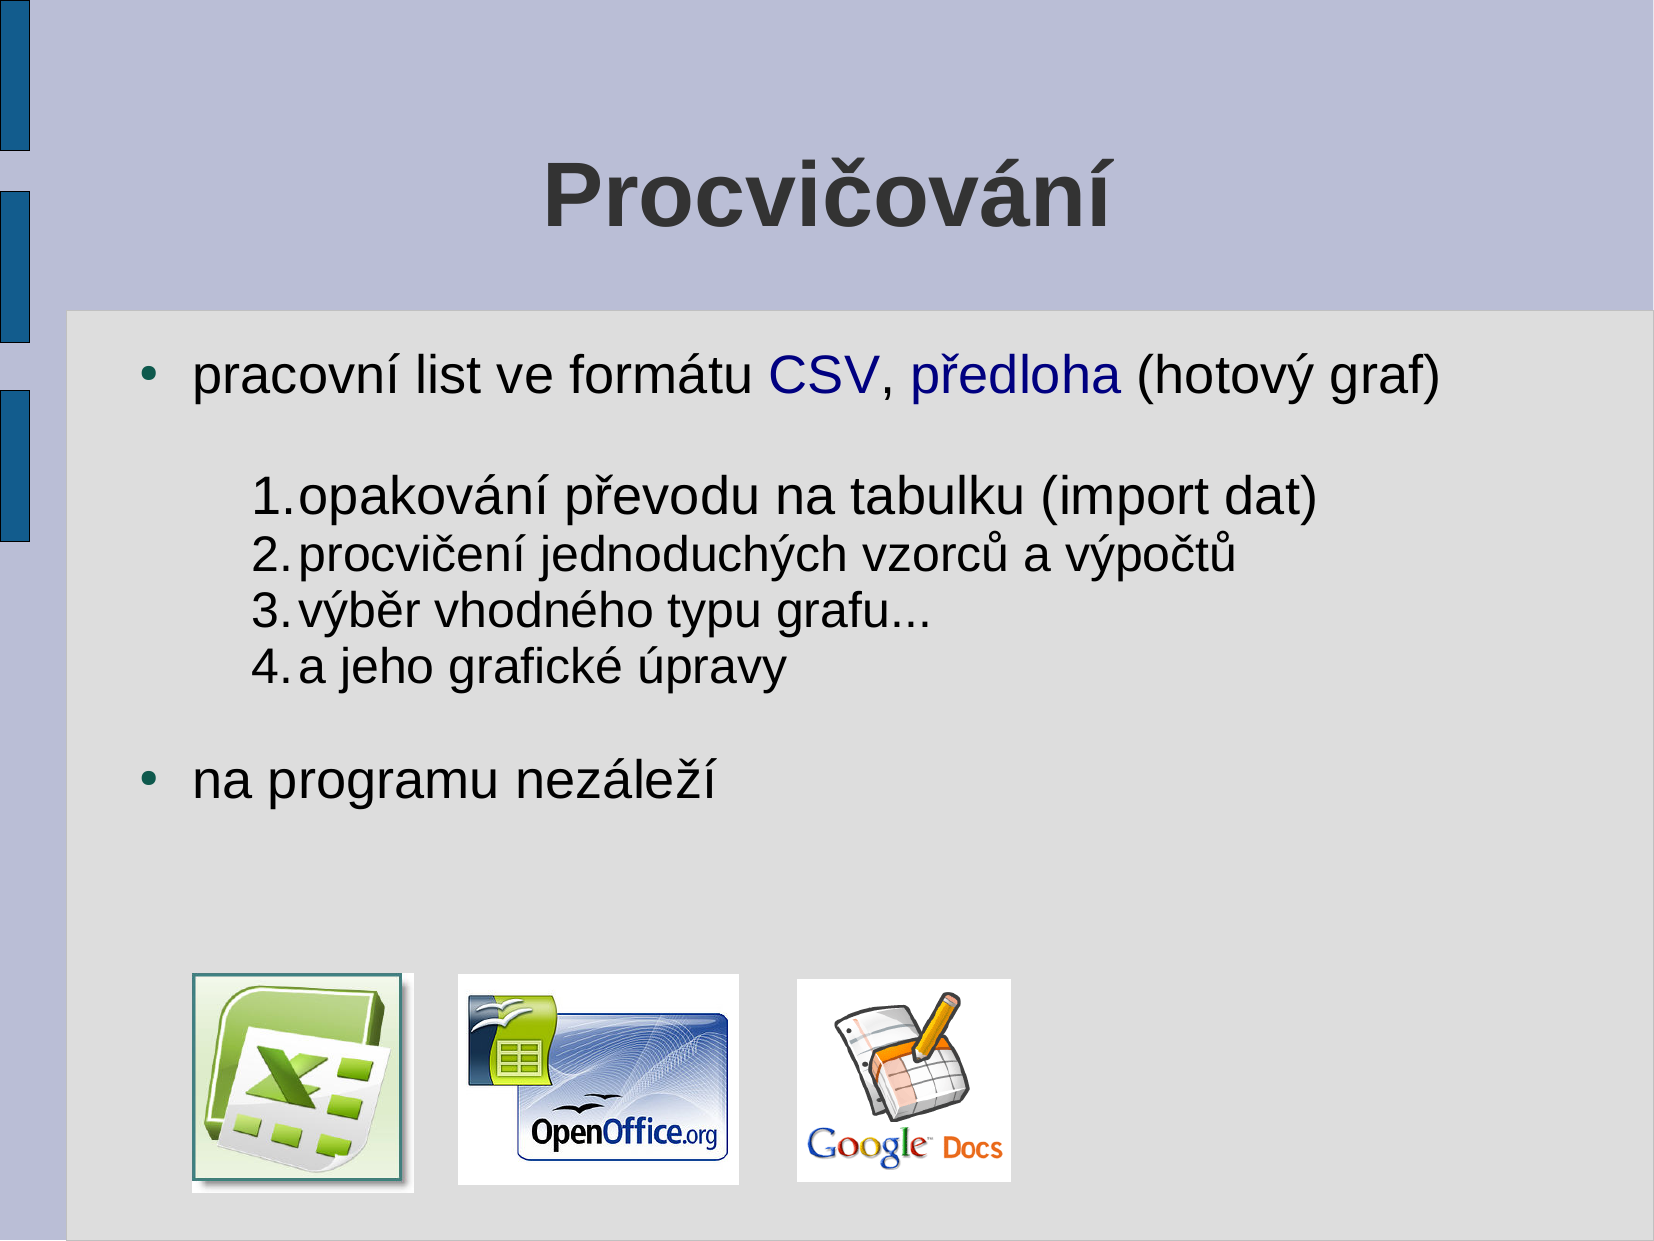

# Procvičování
pracovní list ve formátu CSV, předloha (hotový graf)
opakování převodu na tabulku (import dat)
procvičení jednoduchých vzorců a výpočtů
výběr vhodného typu grafu...
a jeho grafické úpravy
na programu nezáleží